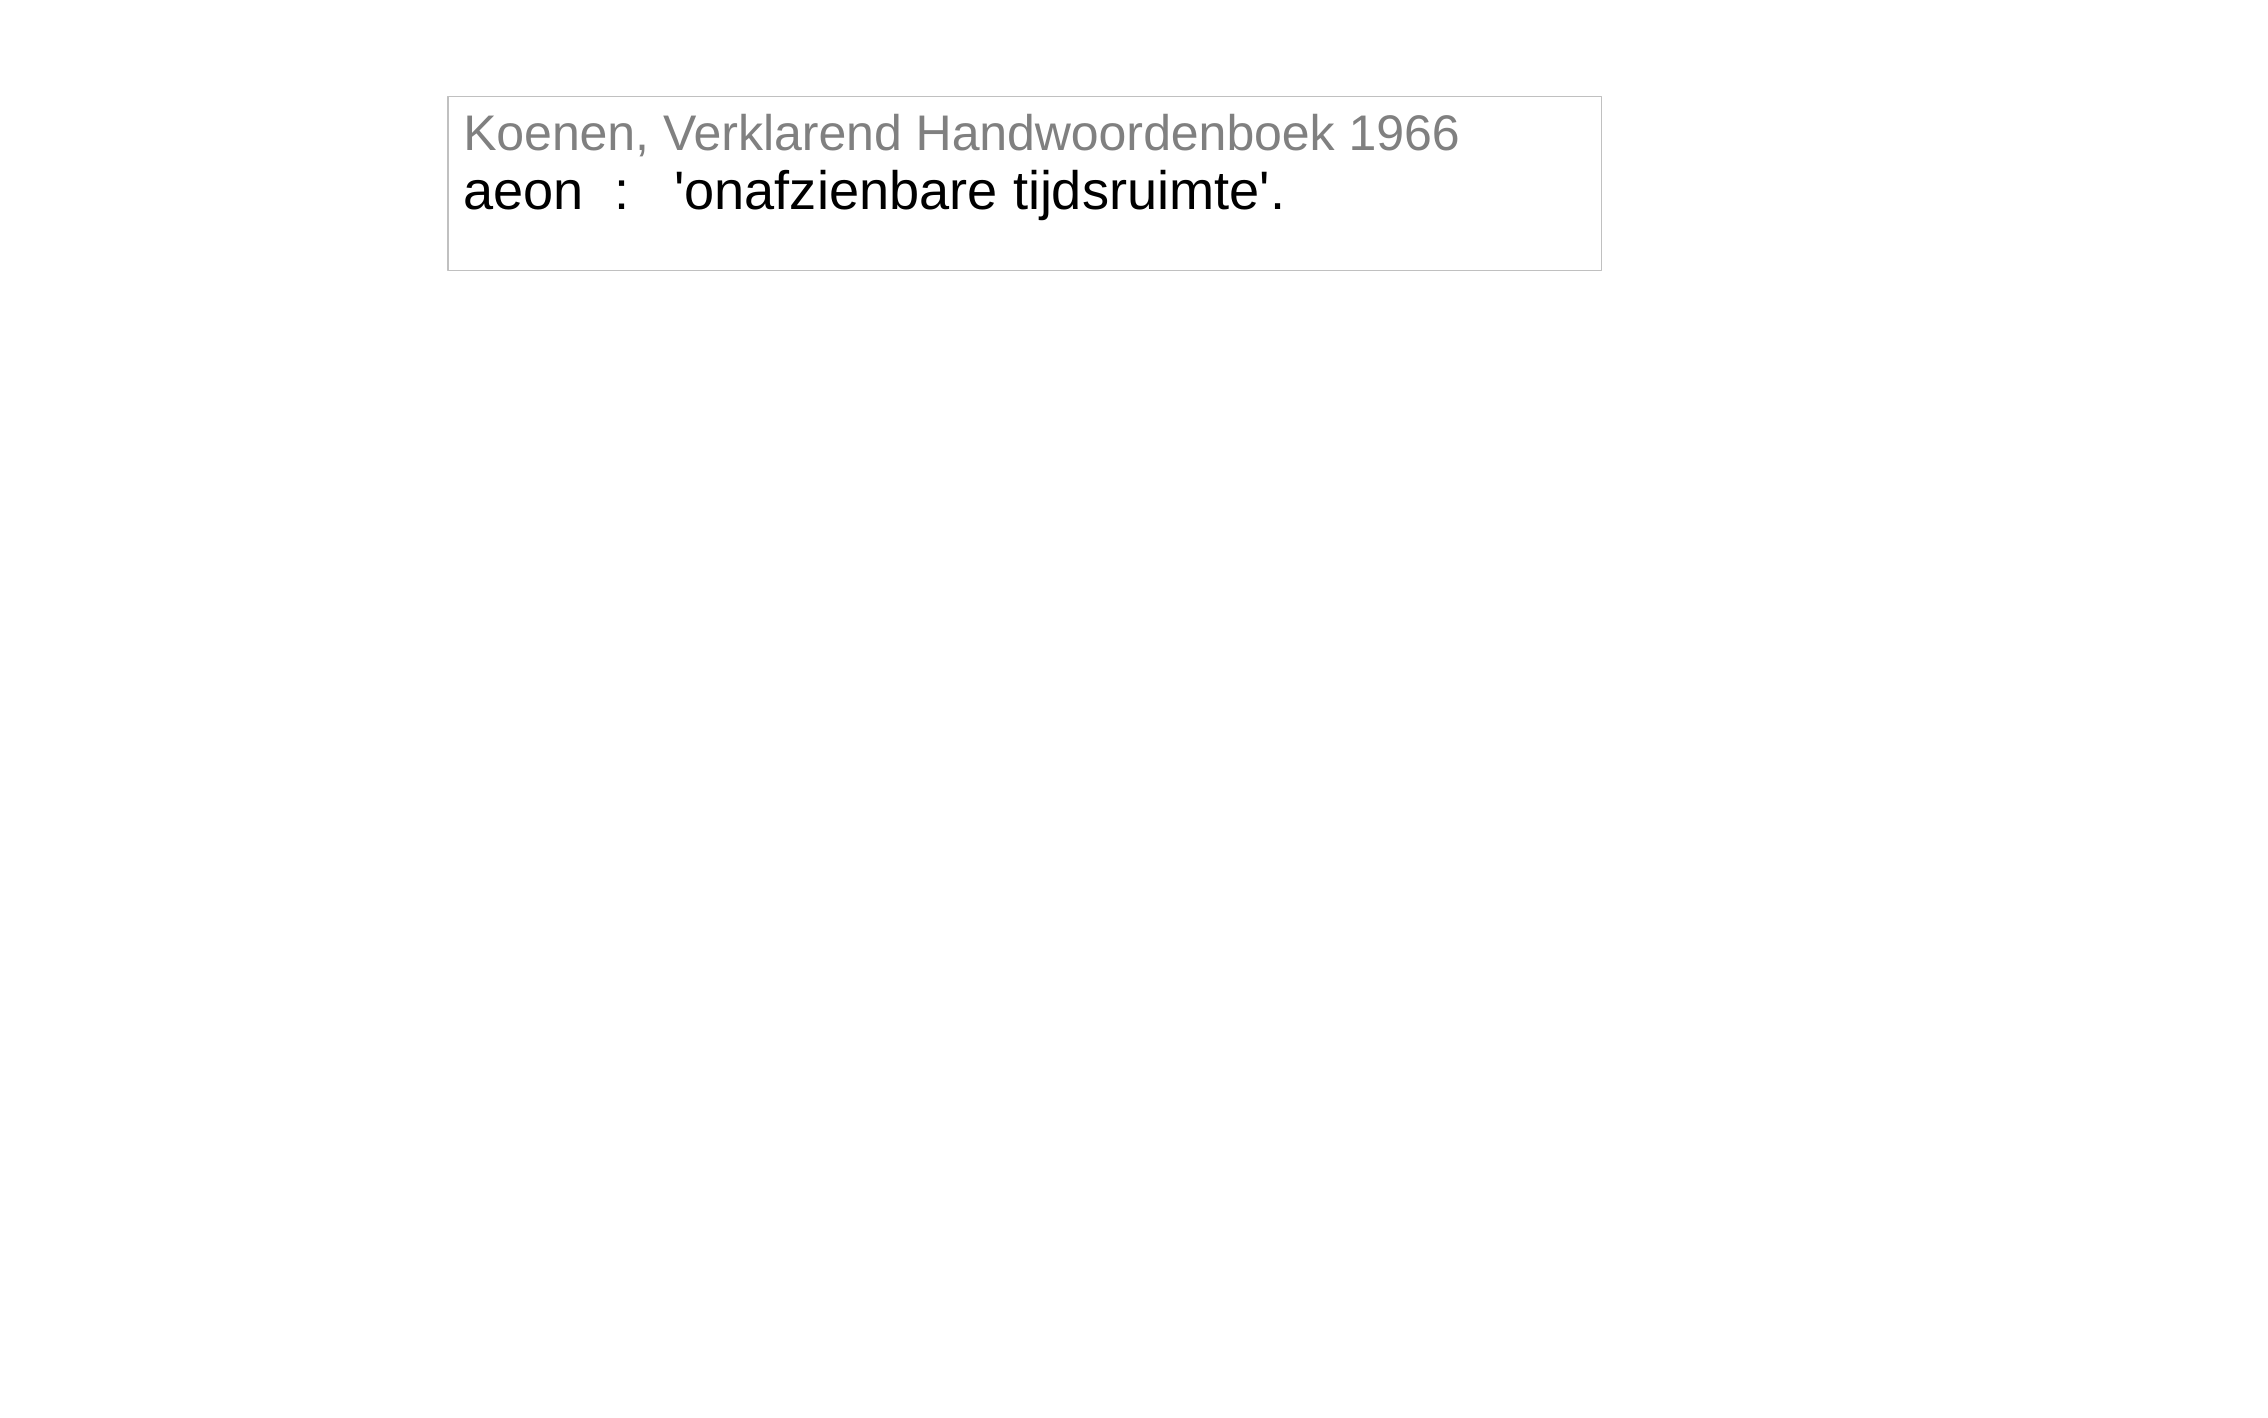

Koenen, Verklarend Handwoordenboek 1966
aeon : 'onafzienbare tijdsruimte'.